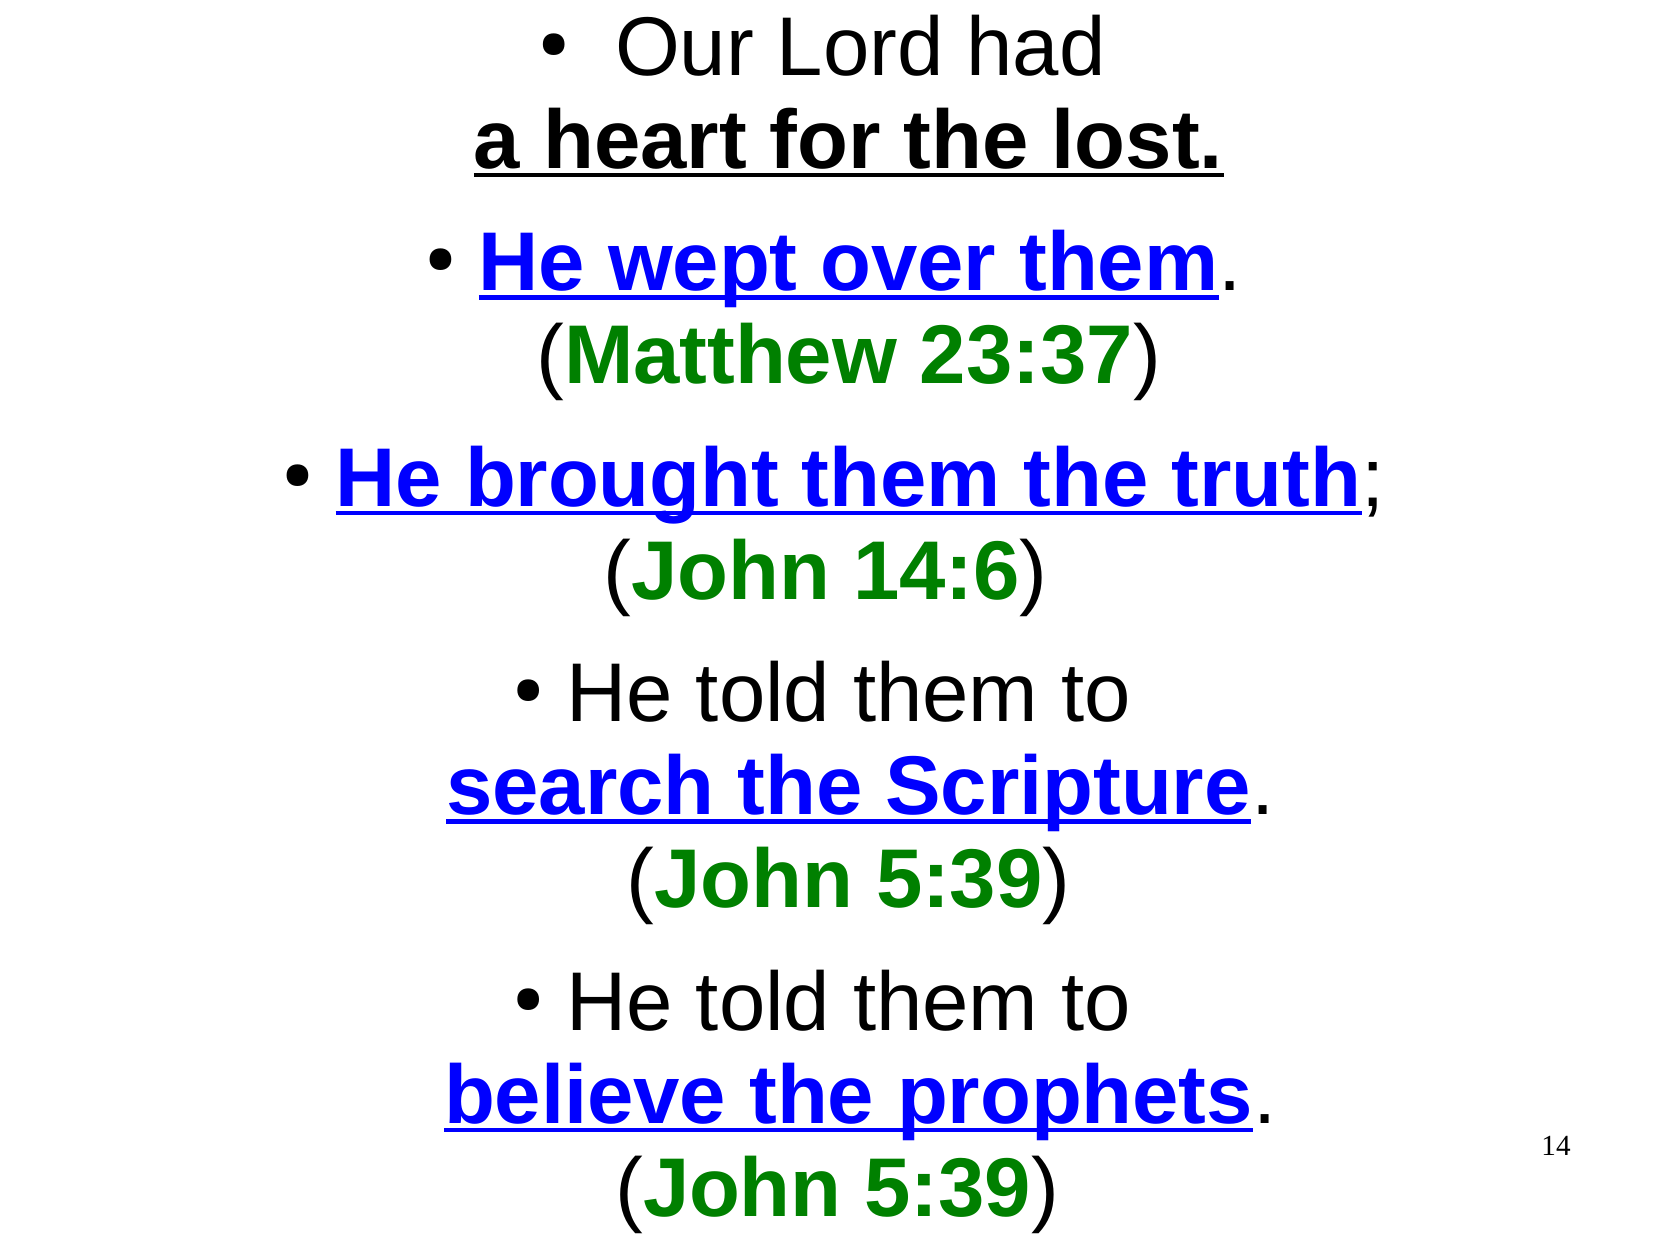

# Our Lord had a heart for the lost.
He wept over them.
(Matthew 23:37)
He brought them the truth;
(John 14:6)
He told them to
search the Scripture.
(John 5:39)
He told them to
believe the prophets.
(John 5:39)
14